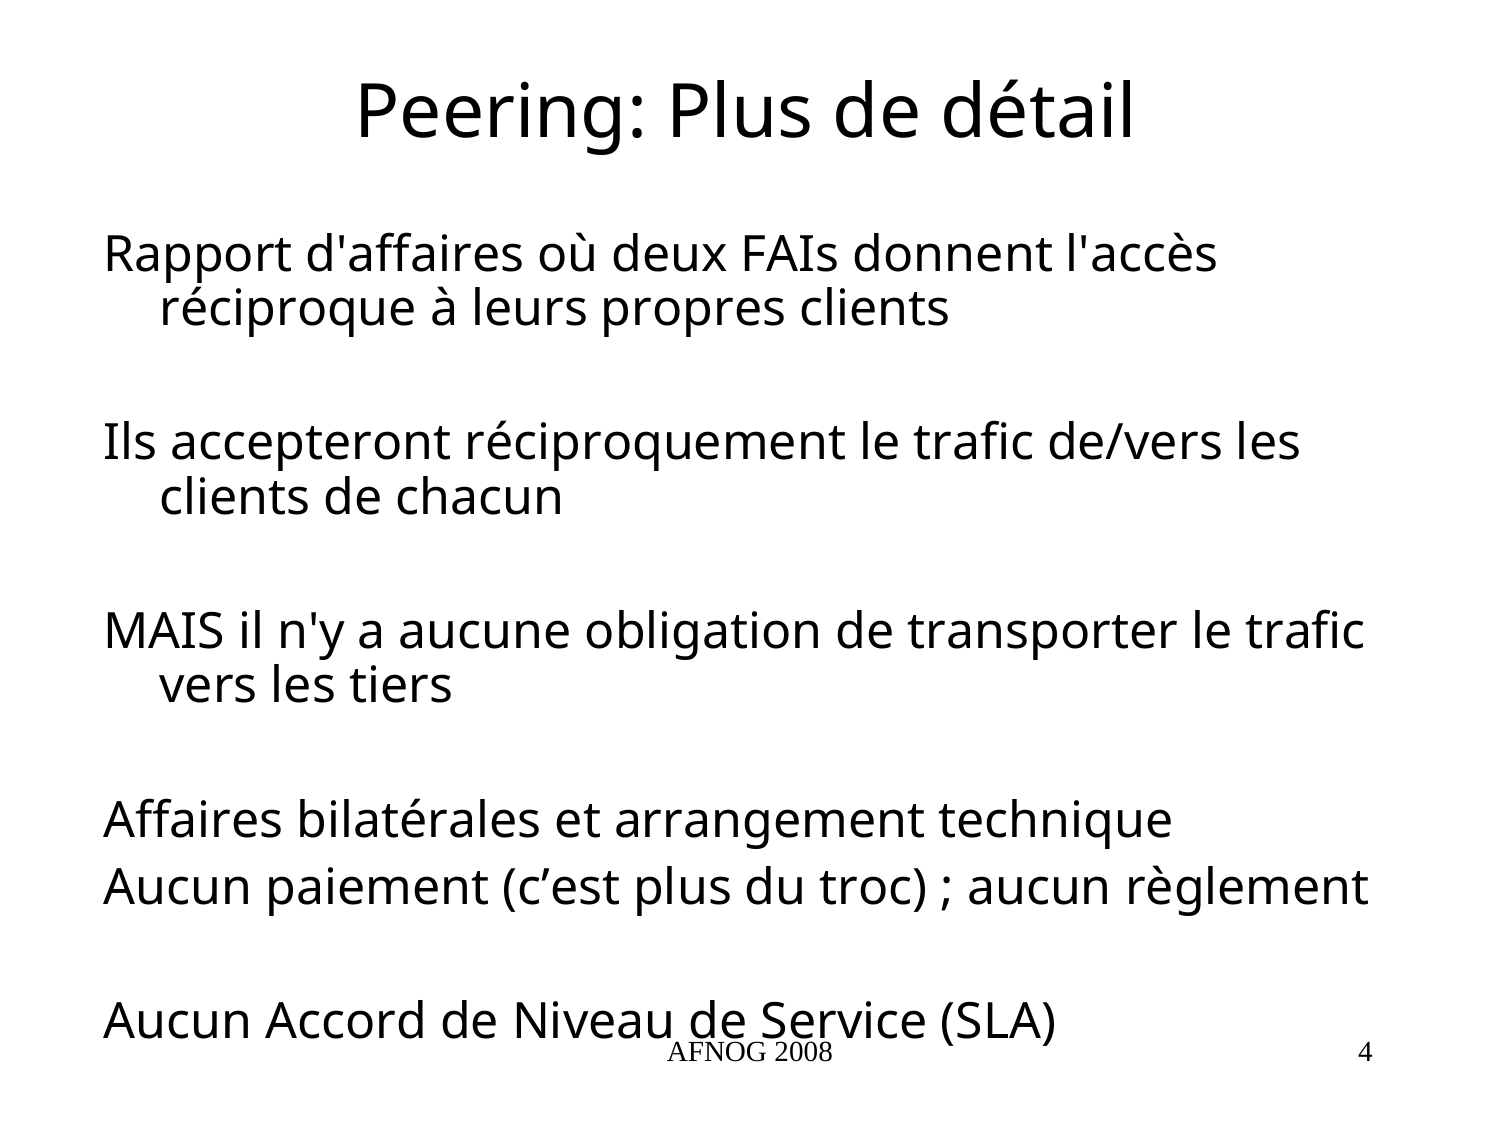

# Peering: Plus de détail
Rapport d'affaires où deux FAIs donnent l'accès réciproque à leurs propres clients
Ils accepteront réciproquement le trafic de/vers les clients de chacun
MAIS il n'y a aucune obligation de transporter le trafic vers les tiers
Affaires bilatérales et arrangement technique
Aucun paiement (c’est plus du troc) ; aucun règlement
Aucun Accord de Niveau de Service (SLA)
AFNOG 2008